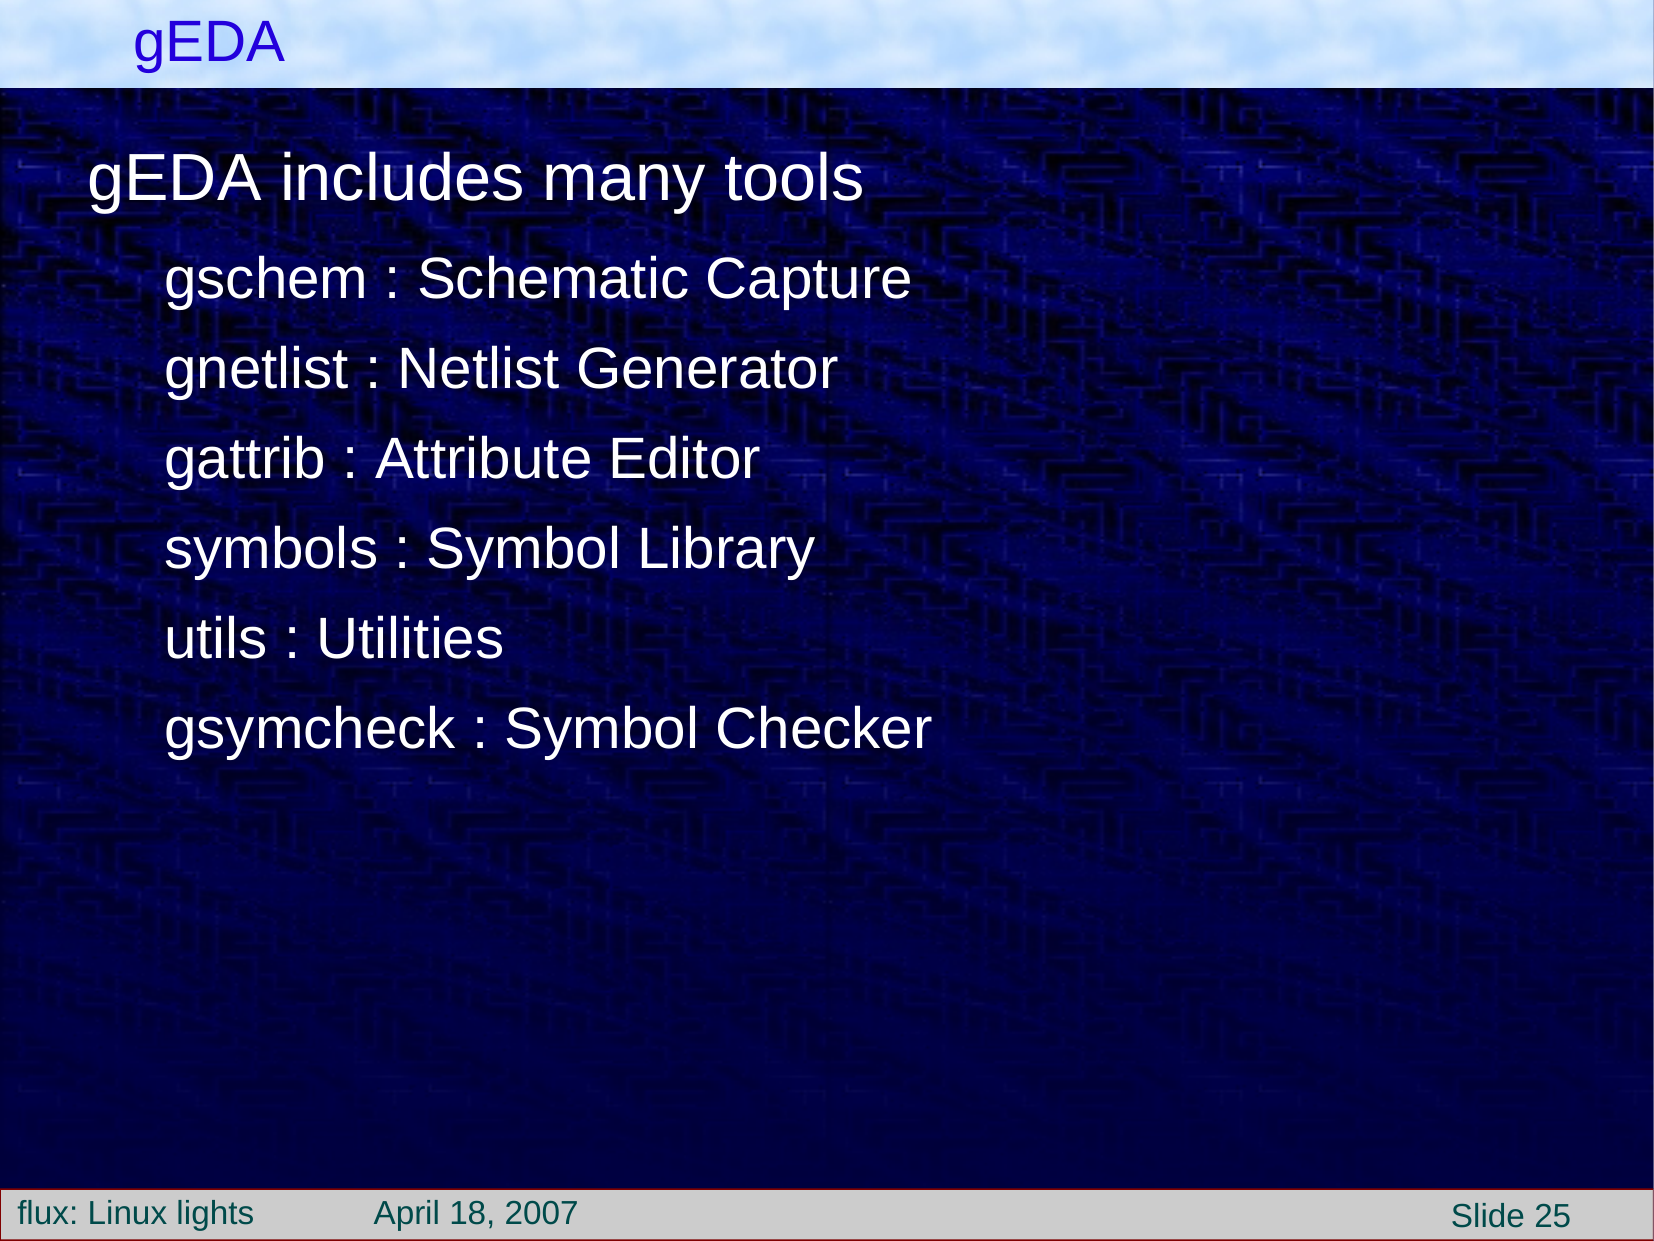

gEDA
# gEDA includes many tools
gschem : Schematic Capture
gnetlist : Netlist Generator
gattrib : Attribute Editor
symbols : Symbol Library
utils : Utilities
gsymcheck : Symbol Checker
flux: Linux lights	April 18, 2007
Slide